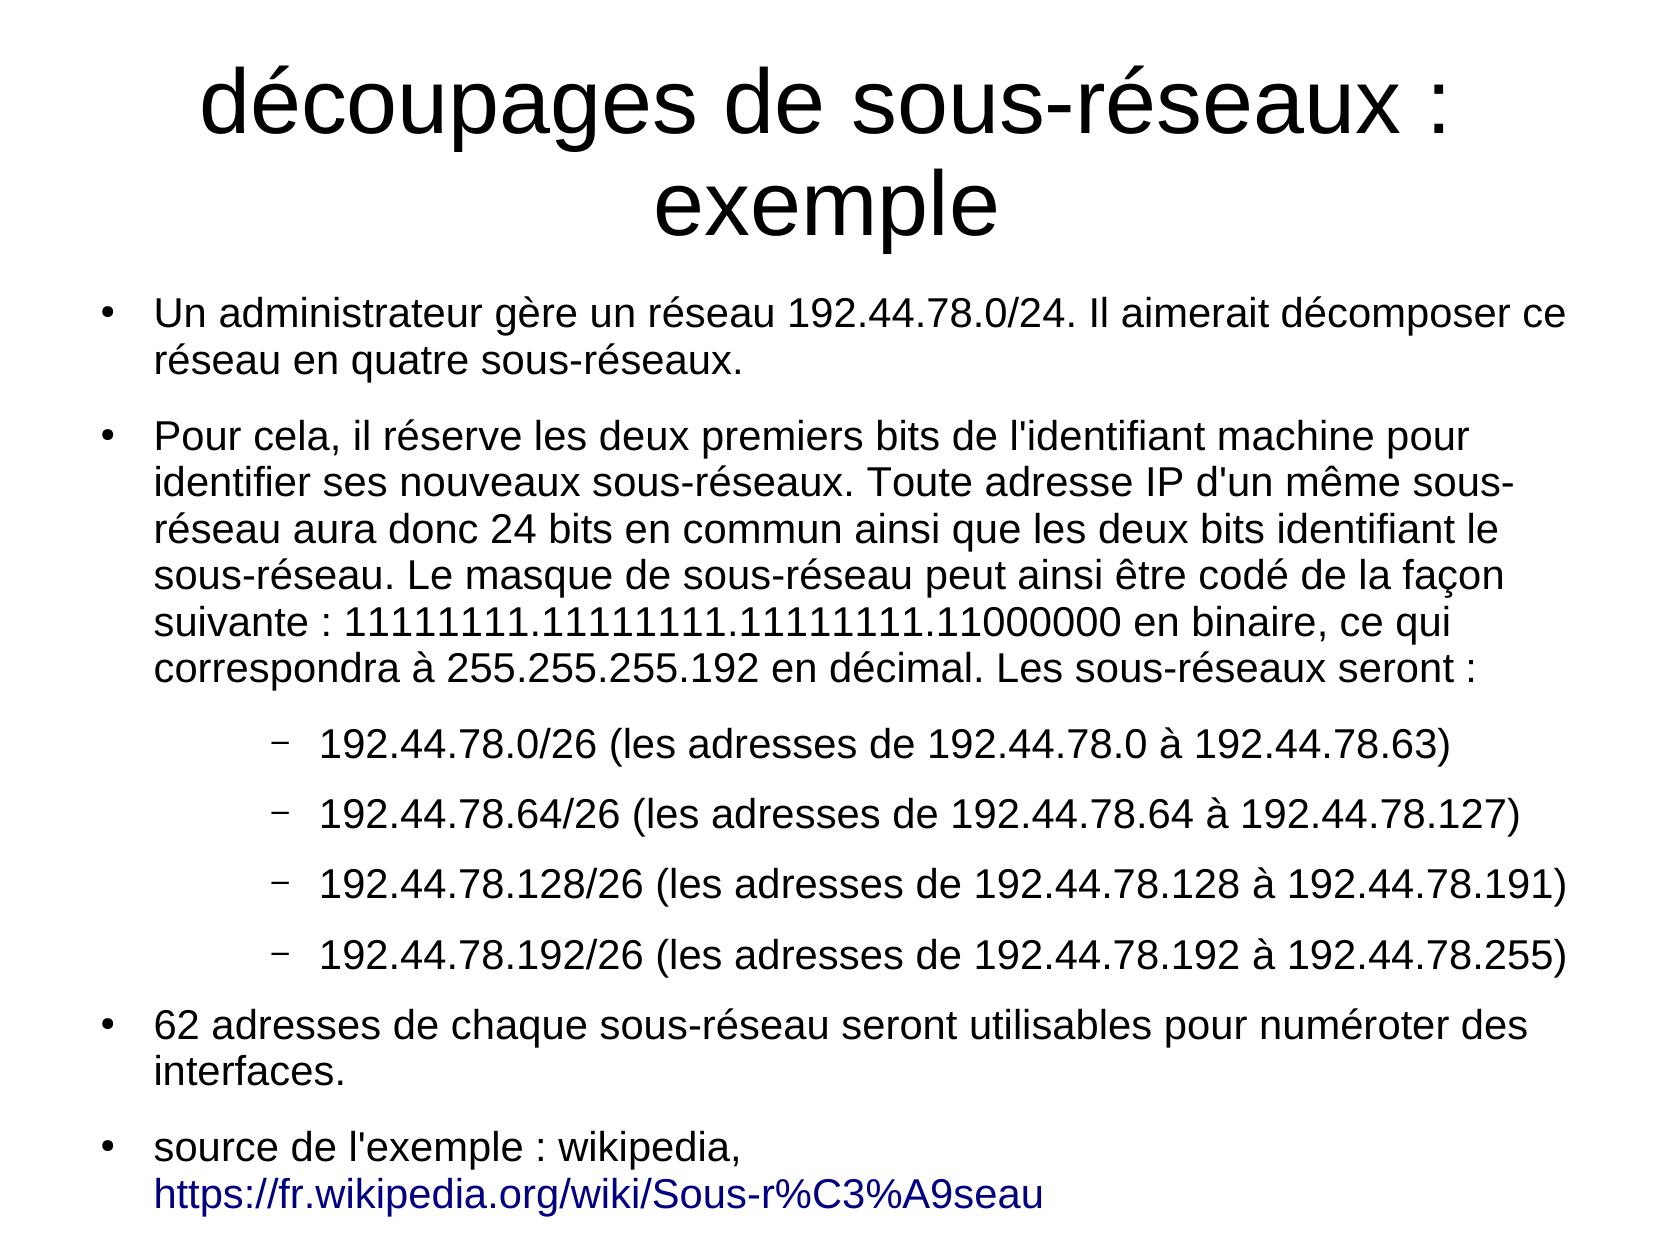

# découpages de sous-réseaux : exemple
Un administrateur gère un réseau 192.44.78.0/24. Il aimerait décomposer ce réseau en quatre sous-réseaux.
Pour cela, il réserve les deux premiers bits de l'identifiant machine pour identifier ses nouveaux sous-réseaux. Toute adresse IP d'un même sous-réseau aura donc 24 bits en commun ainsi que les deux bits identifiant le sous-réseau. Le masque de sous-réseau peut ainsi être codé de la façon suivante : 11111111.11111111.11111111.11000000 en binaire, ce qui correspondra à 255.255.255.192 en décimal. Les sous-réseaux seront :
192.44.78.0/26 (les adresses de 192.44.78.0 à 192.44.78.63)
192.44.78.64/26 (les adresses de 192.44.78.64 à 192.44.78.127)
192.44.78.128/26 (les adresses de 192.44.78.128 à 192.44.78.191)
192.44.78.192/26 (les adresses de 192.44.78.192 à 192.44.78.255)
62 adresses de chaque sous-réseau seront utilisables pour numéroter des interfaces.
source de l'exemple : wikipedia, https://fr.wikipedia.org/wiki/Sous-r%C3%A9seau